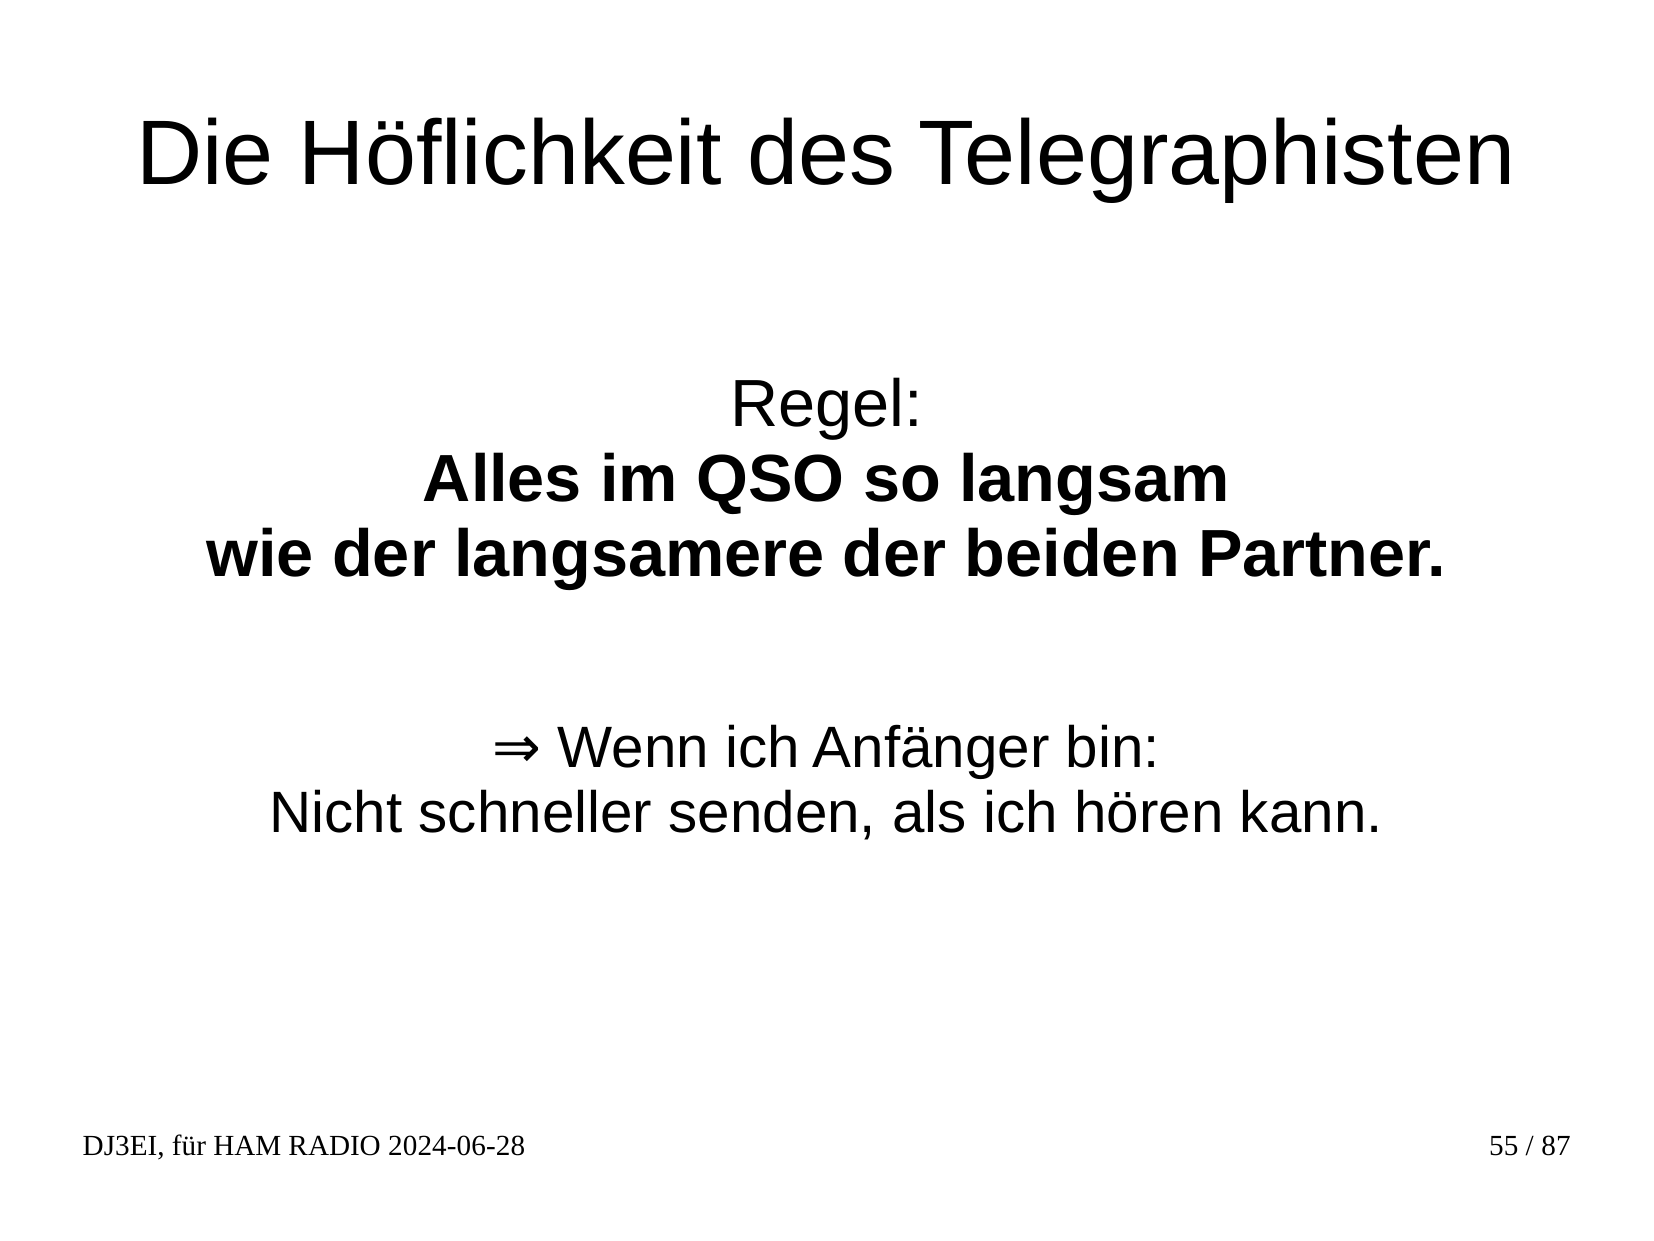

# Die Höflichkeit des Telegraphisten
Regel:
Alles im QSO so langsam
wie der langsamere der beiden Partner.
⇒ Wenn ich Anfänger bin:
Nicht schneller senden, als ich hören kann.
55